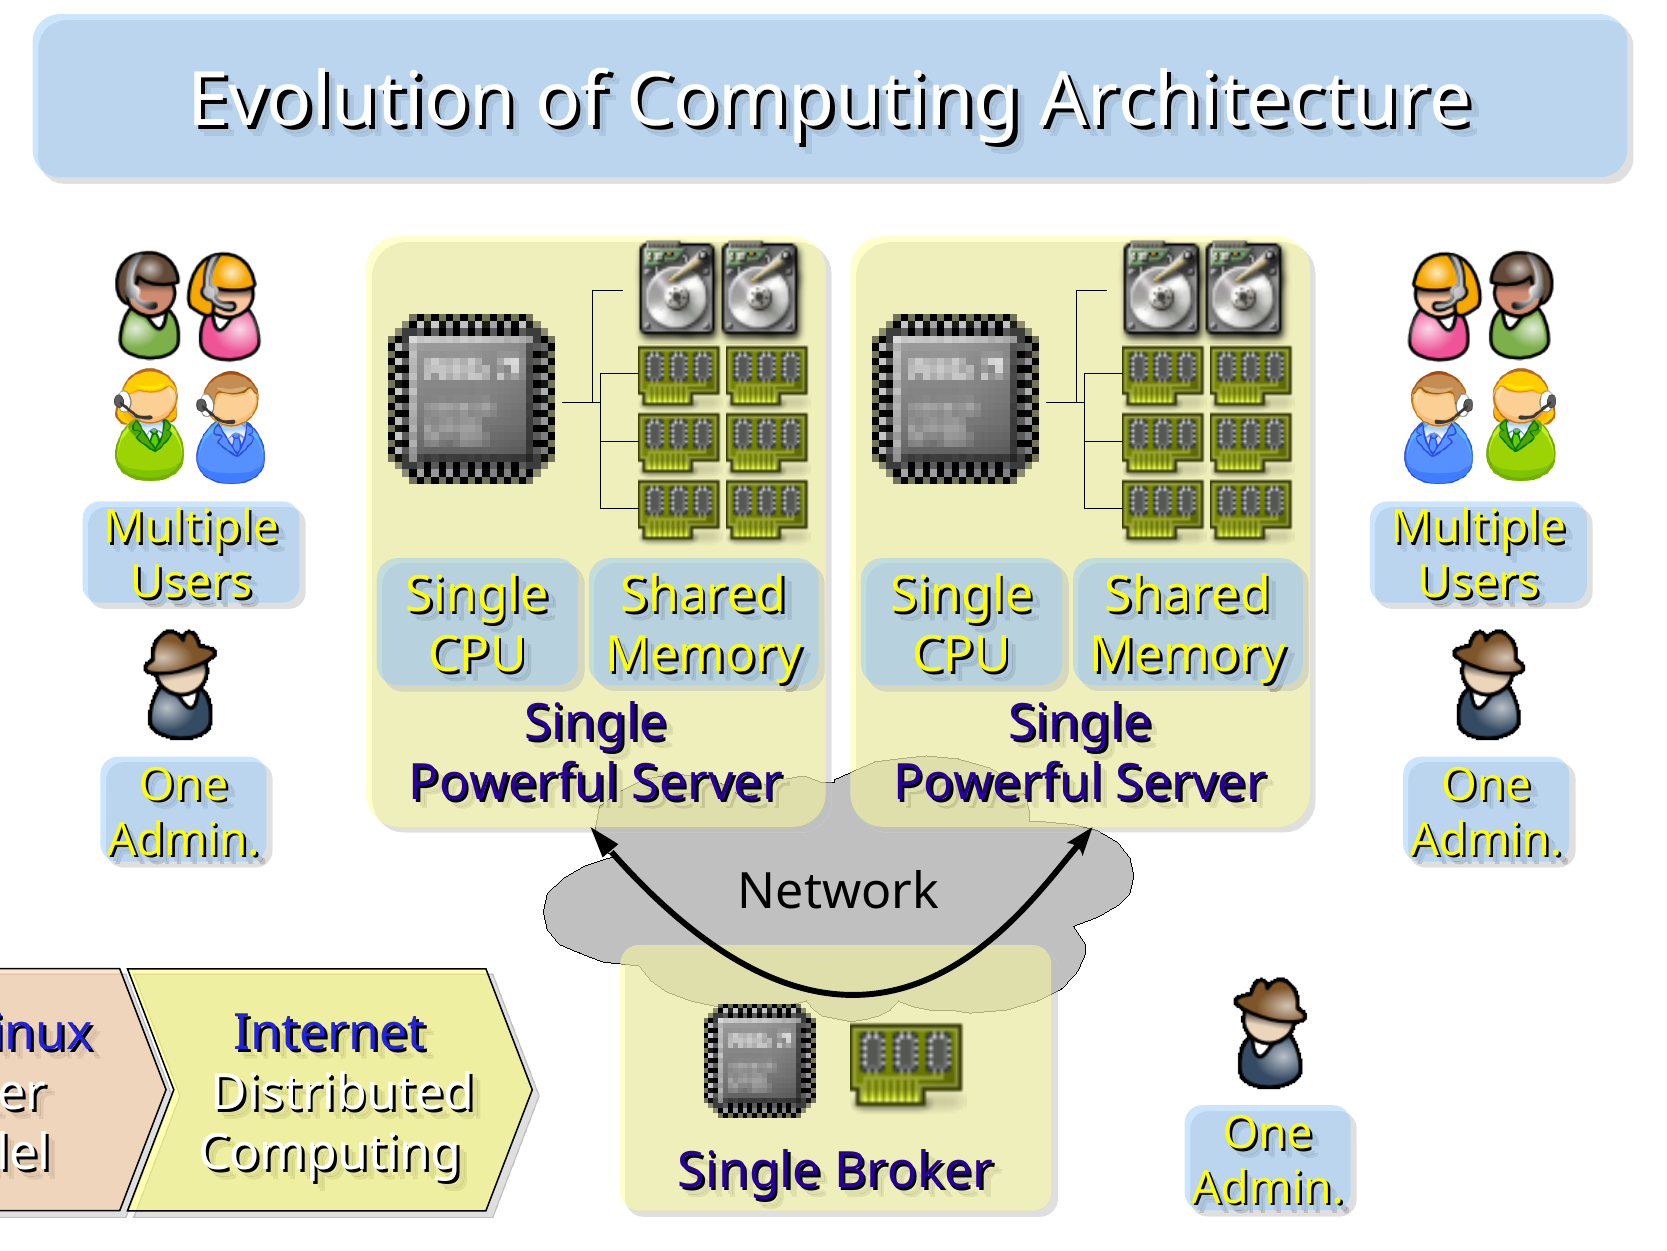

Evolution of Computing Architecture
Single
Powerful Server
Single
Powerful Server
Single
CPU
Shared
Memory
Multiple
Users
Multiple
Users
Single
CPU
Shared
Memory
One
Admin.
One
Admin.
Network
Single Broker
 PC / Linux
Cluster
Parallel
Internet
 Distributed
Computing
One
Admin.